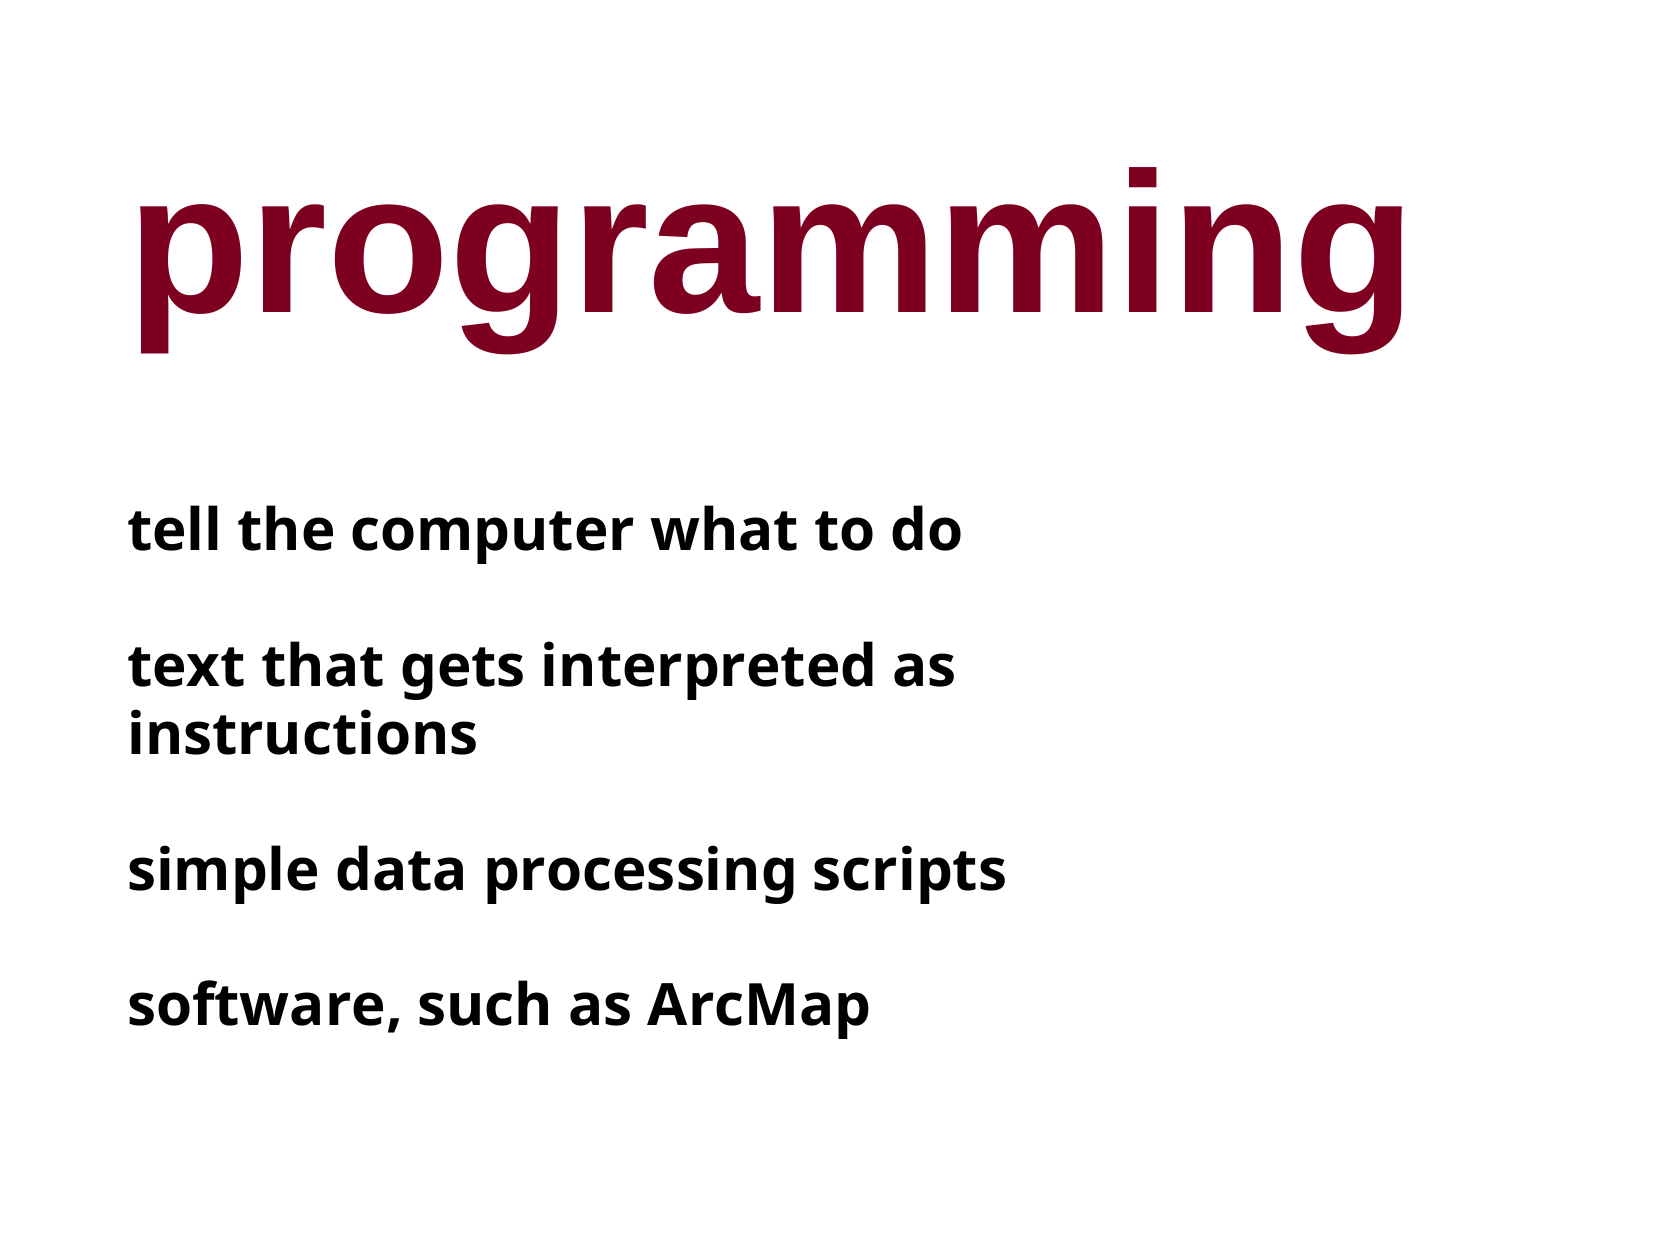

programming
tell the computer what to do
text that gets interpreted as instructions
simple data processing scripts
software, such as ArcMap